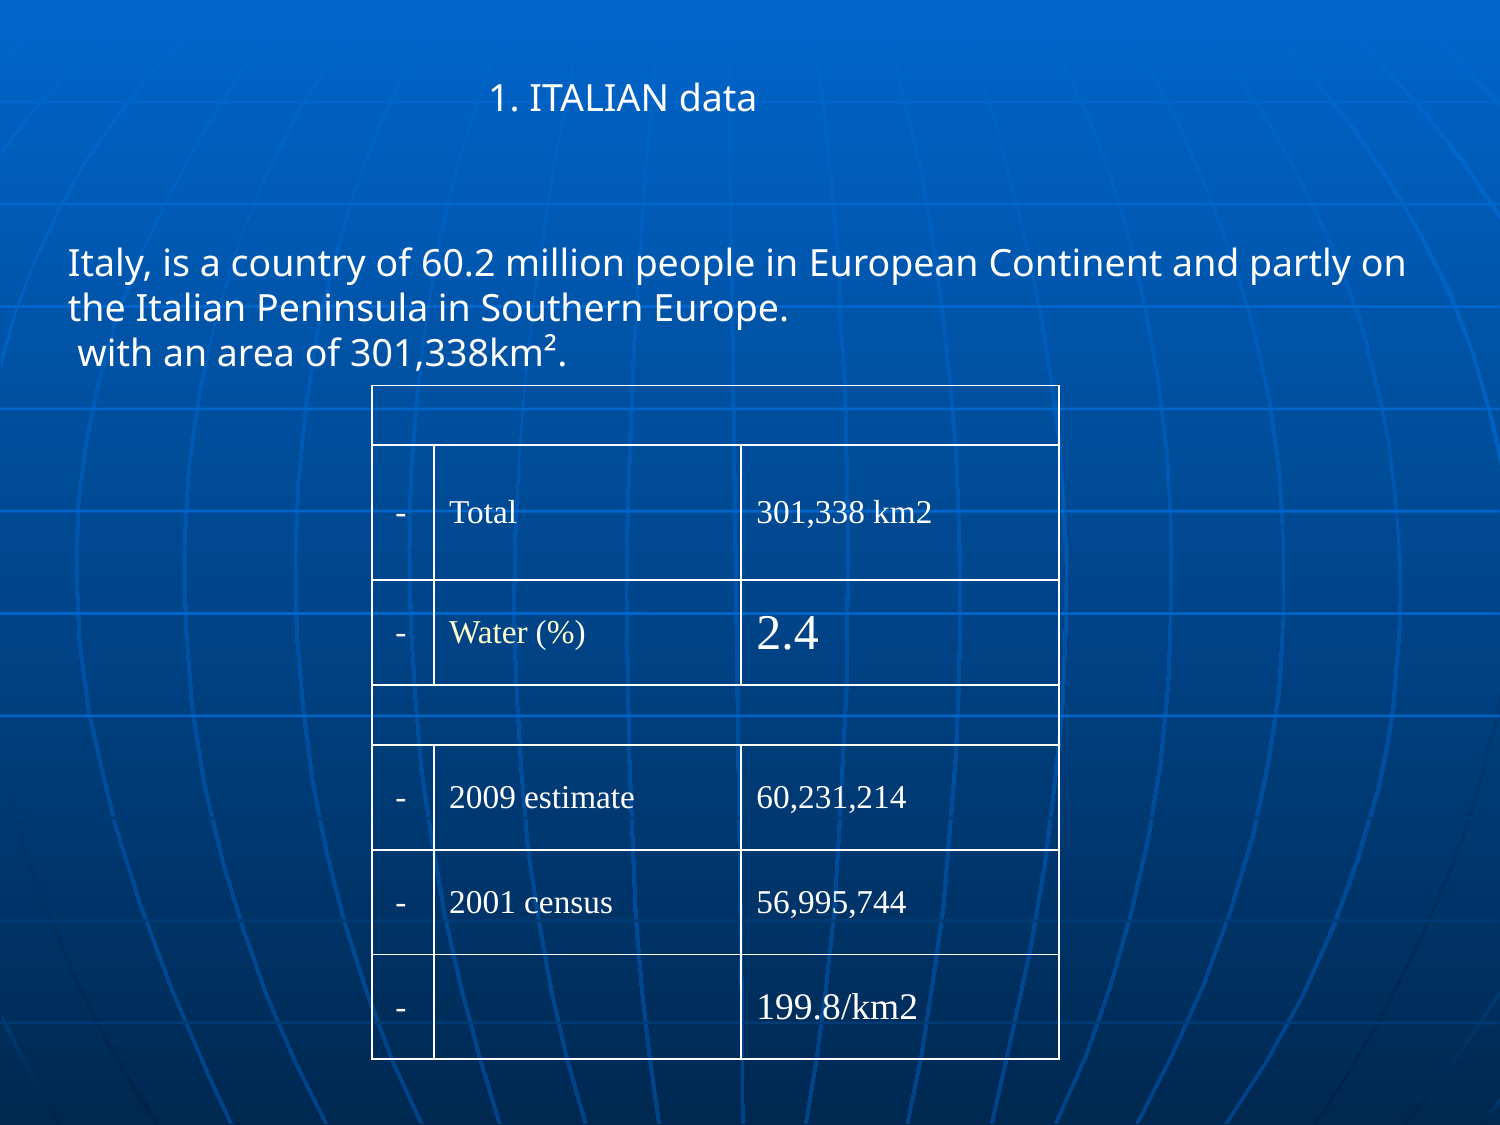

1. ITALIAN data
Italy, is a country of 60.2 million people in European Continent and partly on the Italian Peninsula in Southern Europe.
 with an area of 301,338km².
| | | |
| --- | --- | --- |
| - | Total | 301,338 km2 |
| - | Water (%) | 2.4 |
| | | |
| - | 2009 estimate | 60,231,214 |
| - | 2001 census | 56,995,744 |
| - | | 199.8/km2 |